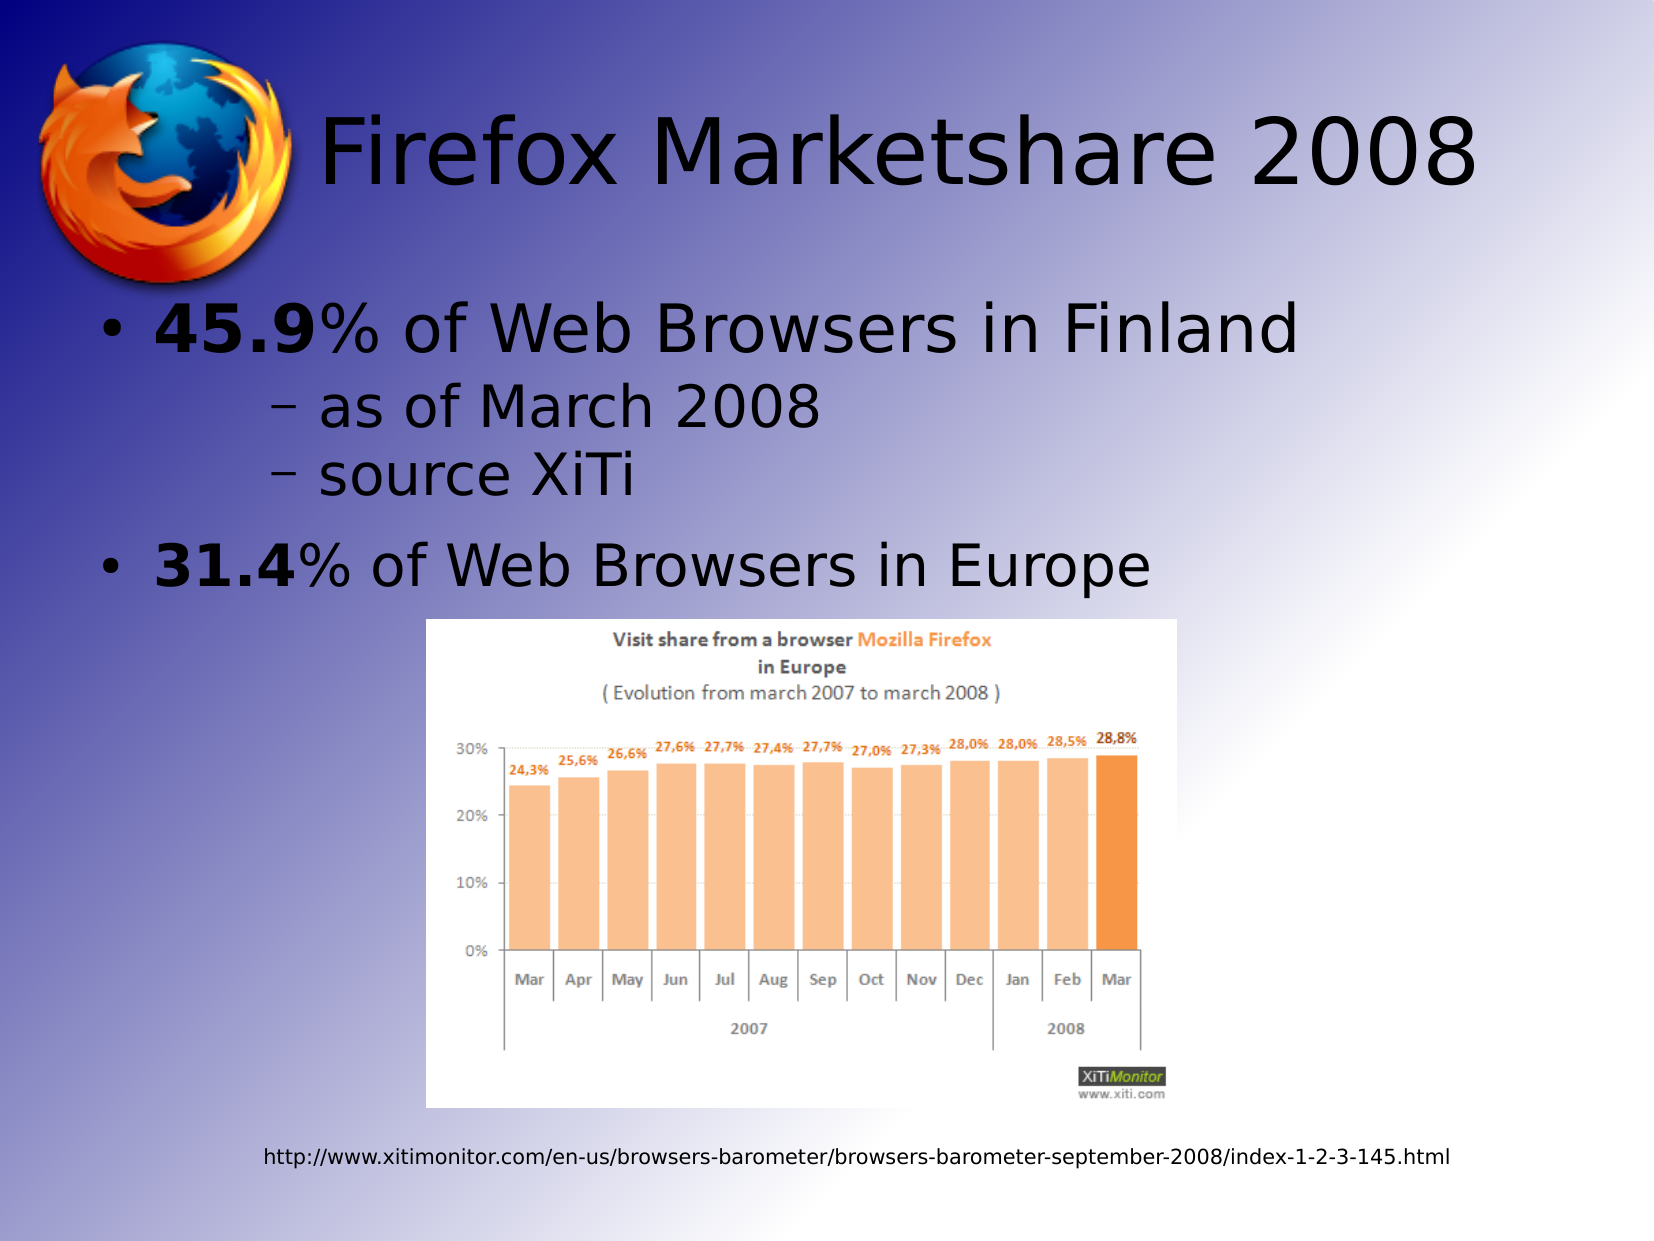

# Firefox Marketshare 2008
45.9% of Web Browsers in Finland
as of March 2008
source XiTi
31.4% of Web Browsers in Europe
http://www.xitimonitor.com/en-us/browsers-barometer/browsers-barometer-september-2008/index-1-2-3-145.html